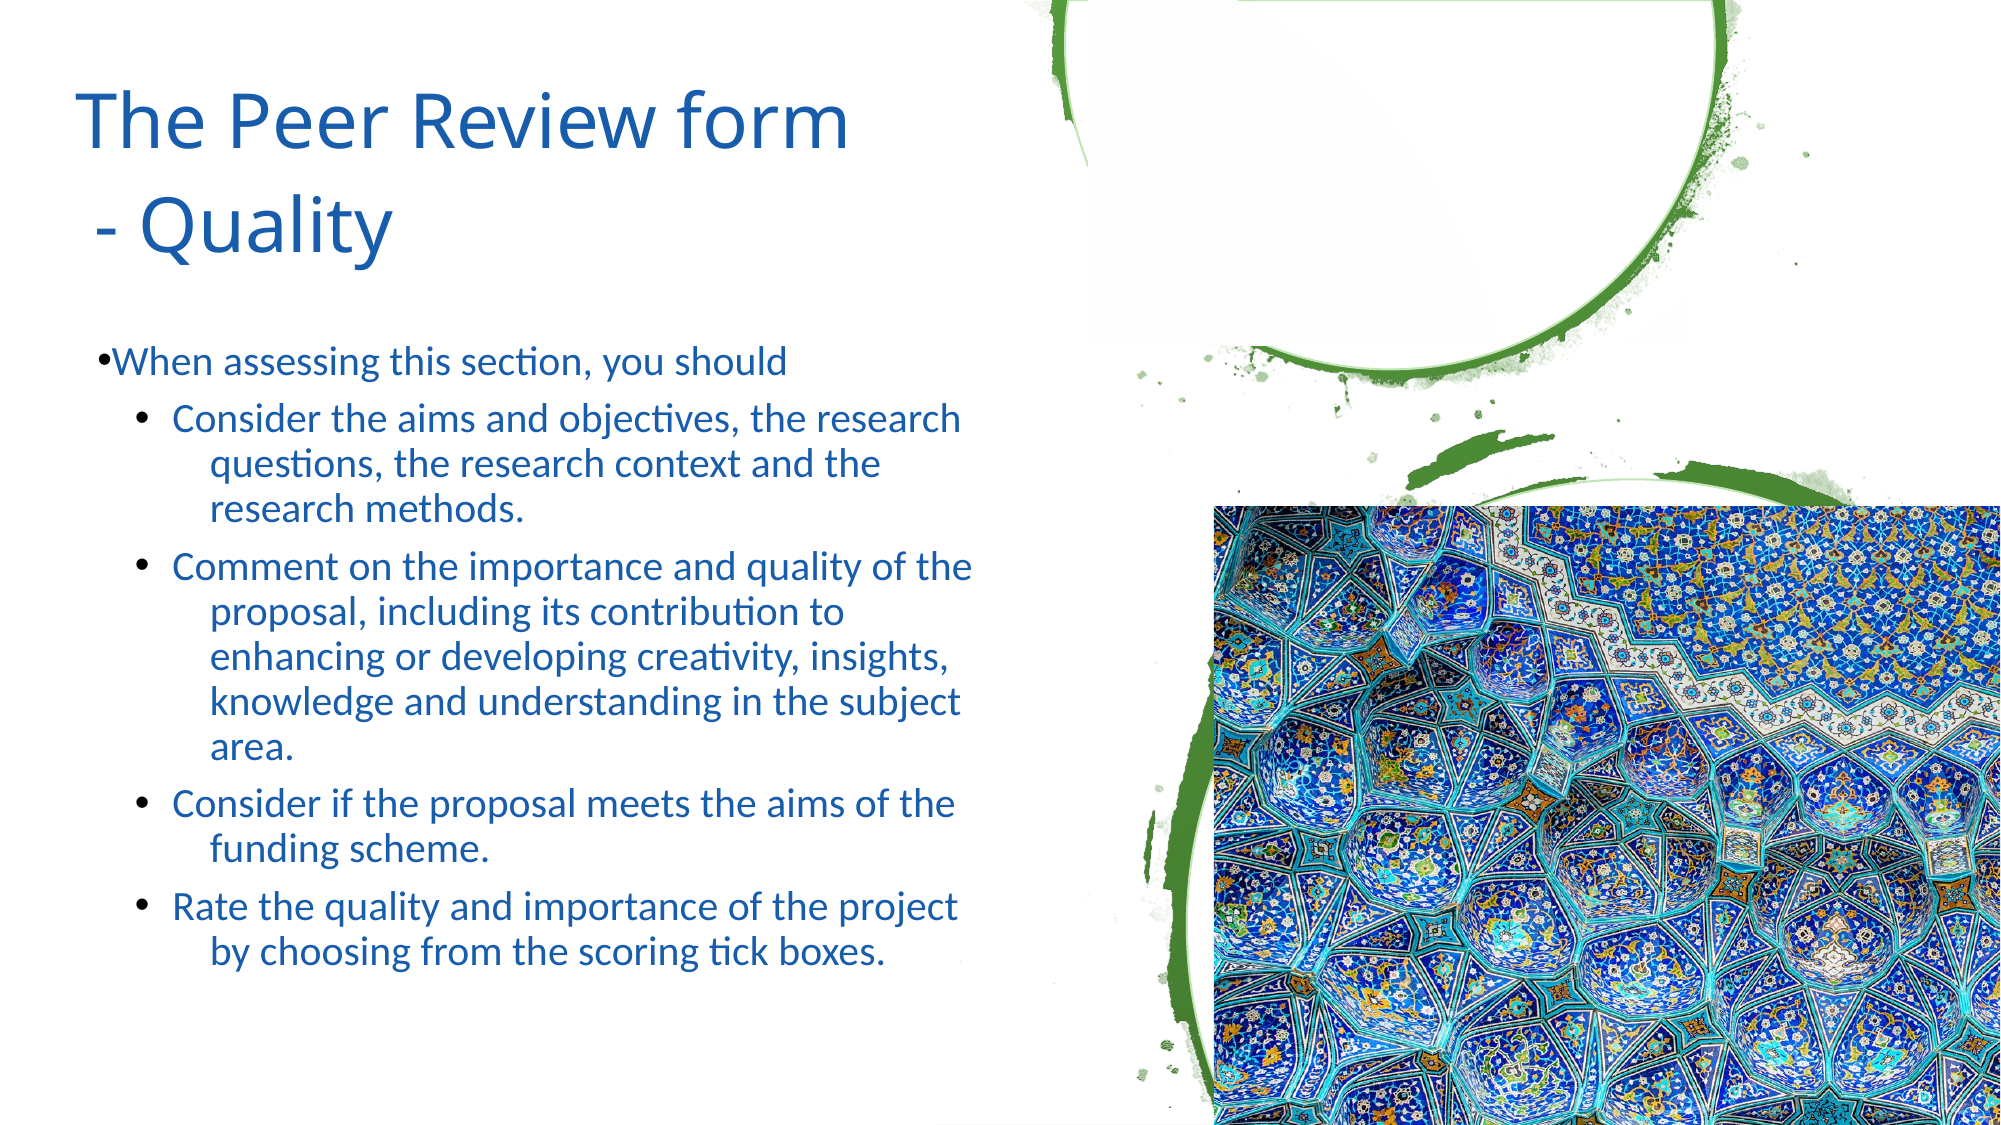

The Peer Review form
 - Quality
When assessing this section, you should
Consider the aims and objectives, the research questions, the research context and the research methods.
Comment on the importance and quality of the proposal, including its contribution to enhancing or developing creativity, insights, knowledge and understanding in the subject area.
Consider if the proposal meets the aims of the funding scheme.
Rate the quality and importance of the project by choosing from the scoring tick boxes.